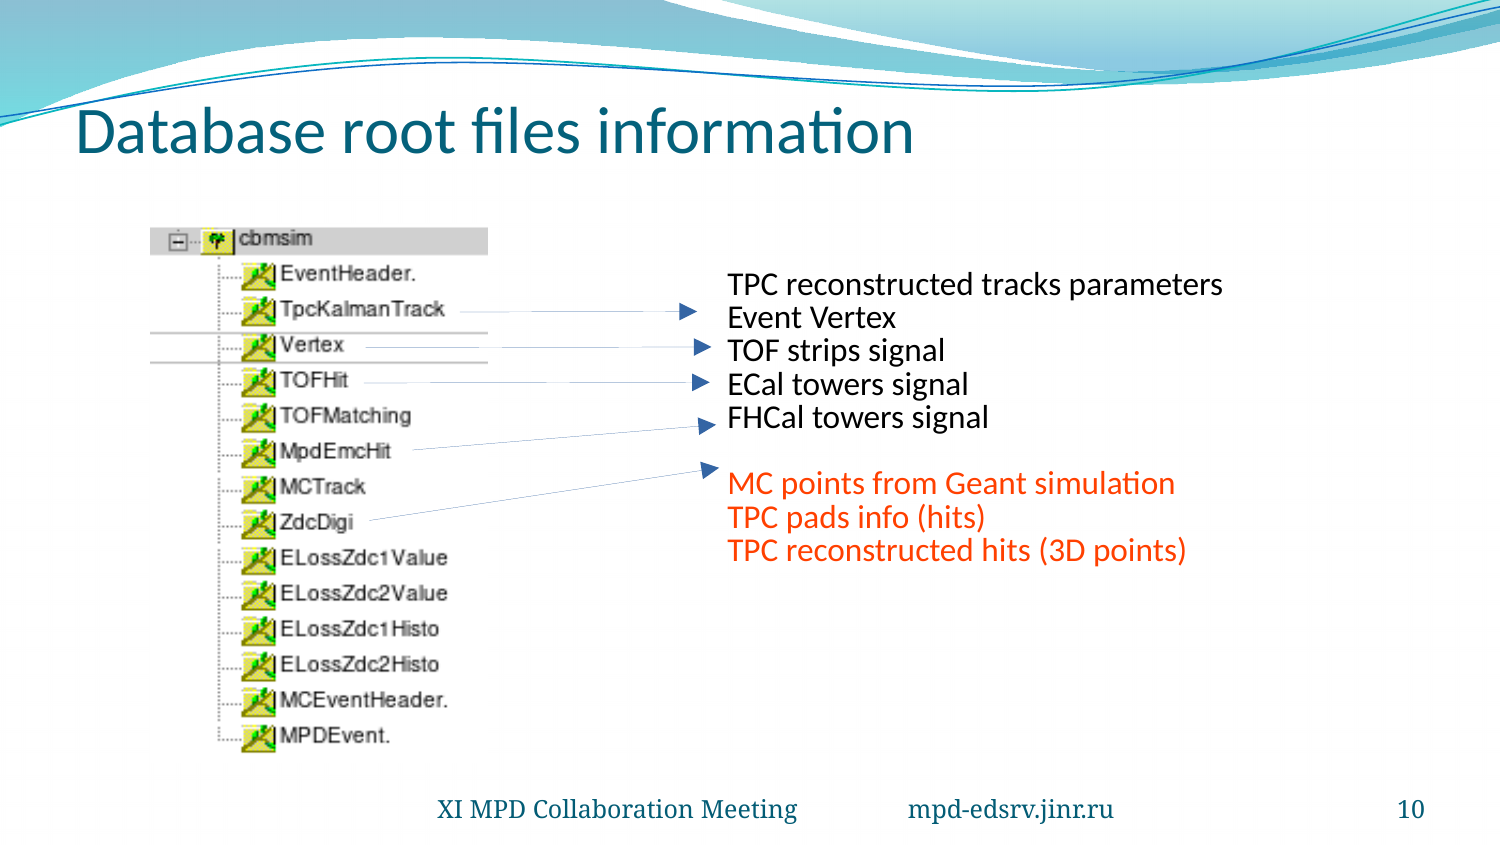

# Database root files information
TPC reconstructed tracks parameters
Event Vertex
TOF strips signal
ECal towers signal
FHCal towers signal
MC points from Geant simulation
TPC pads info (hits)
TPC reconstructed hits (3D points)
XI MPD Collaboration Meeting mpd-edsrv.jinr.ru
10